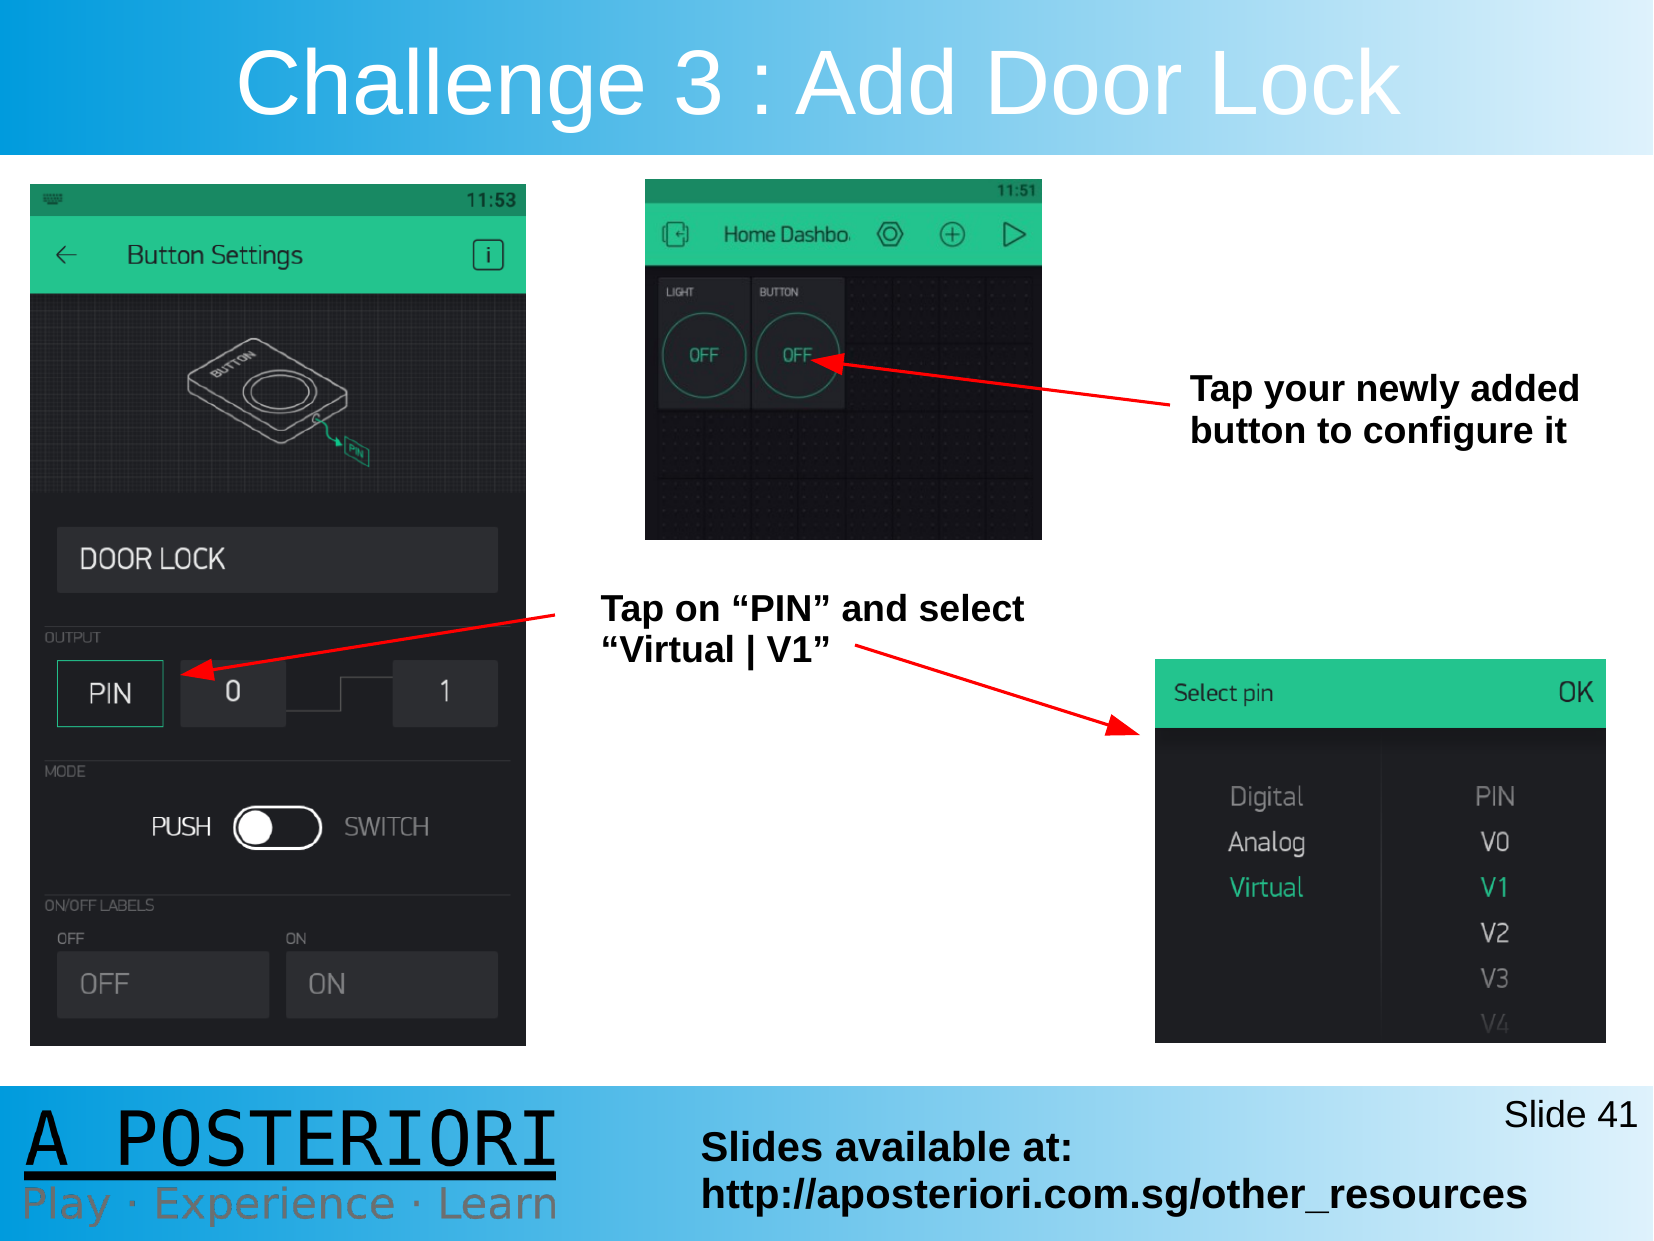

# Challenge 3 : Add Door Lock
Tap your newly added button to configure it
Tap on “PIN” and select “Virtual | V1”